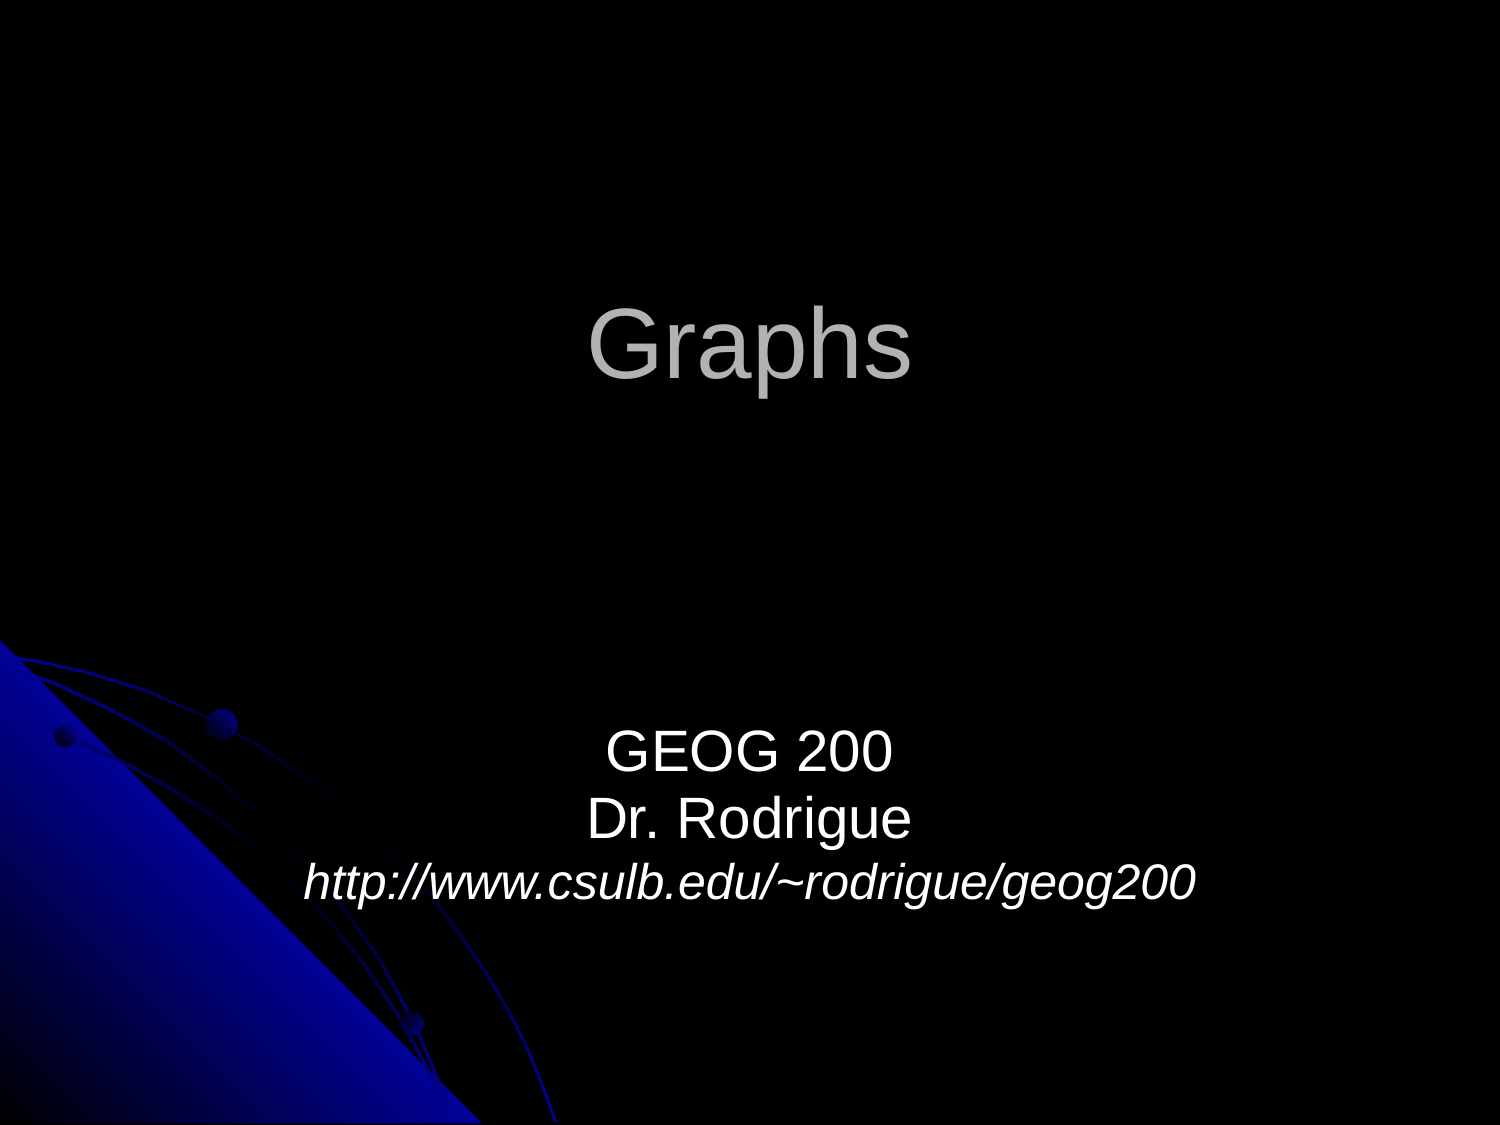

# Graphs
GEOG 200
Dr. Rodrigue
http://www.csulb.edu/~rodrigue/geog200